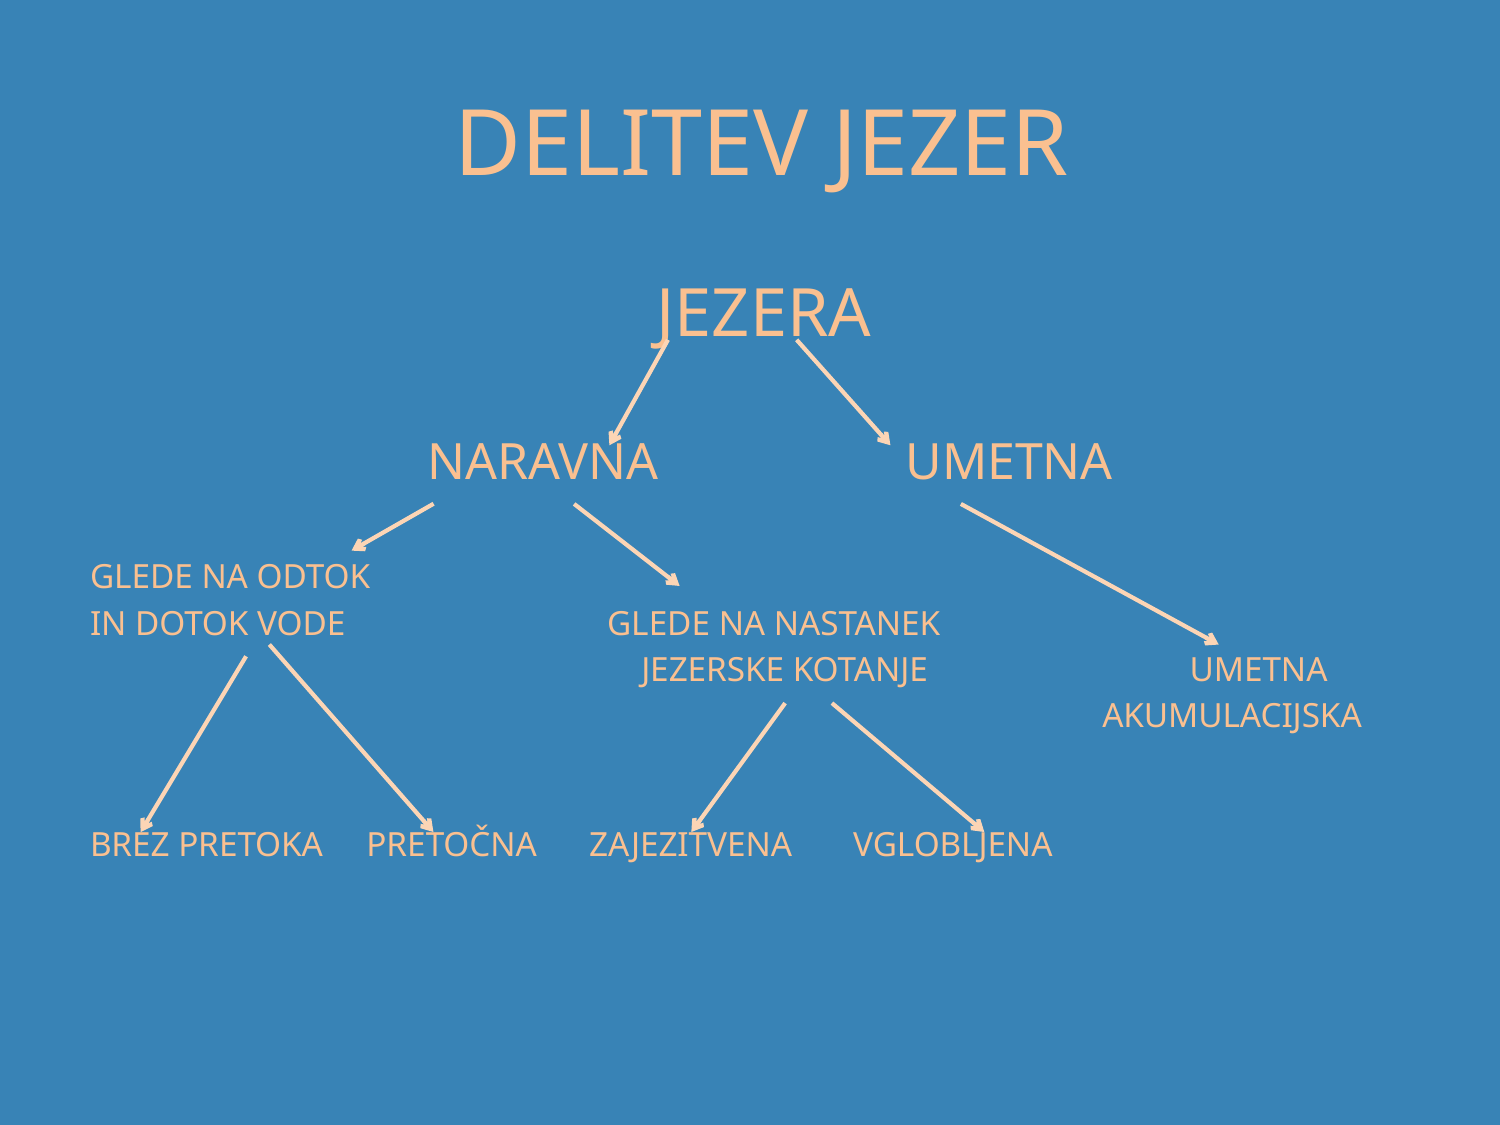

# DELITEV JEZER
JEZERA
 NARAVNA UMETNA
GLEDE NA ODTOK
IN DOTOK VODE GLEDE NA NASTANEK
 JEZERSKE KOTANJE UMETNA
 AKUMULACIJSKA
BREZ PRETOKA PRETOČNA ZAJEZITVENA VGLOBLJENA